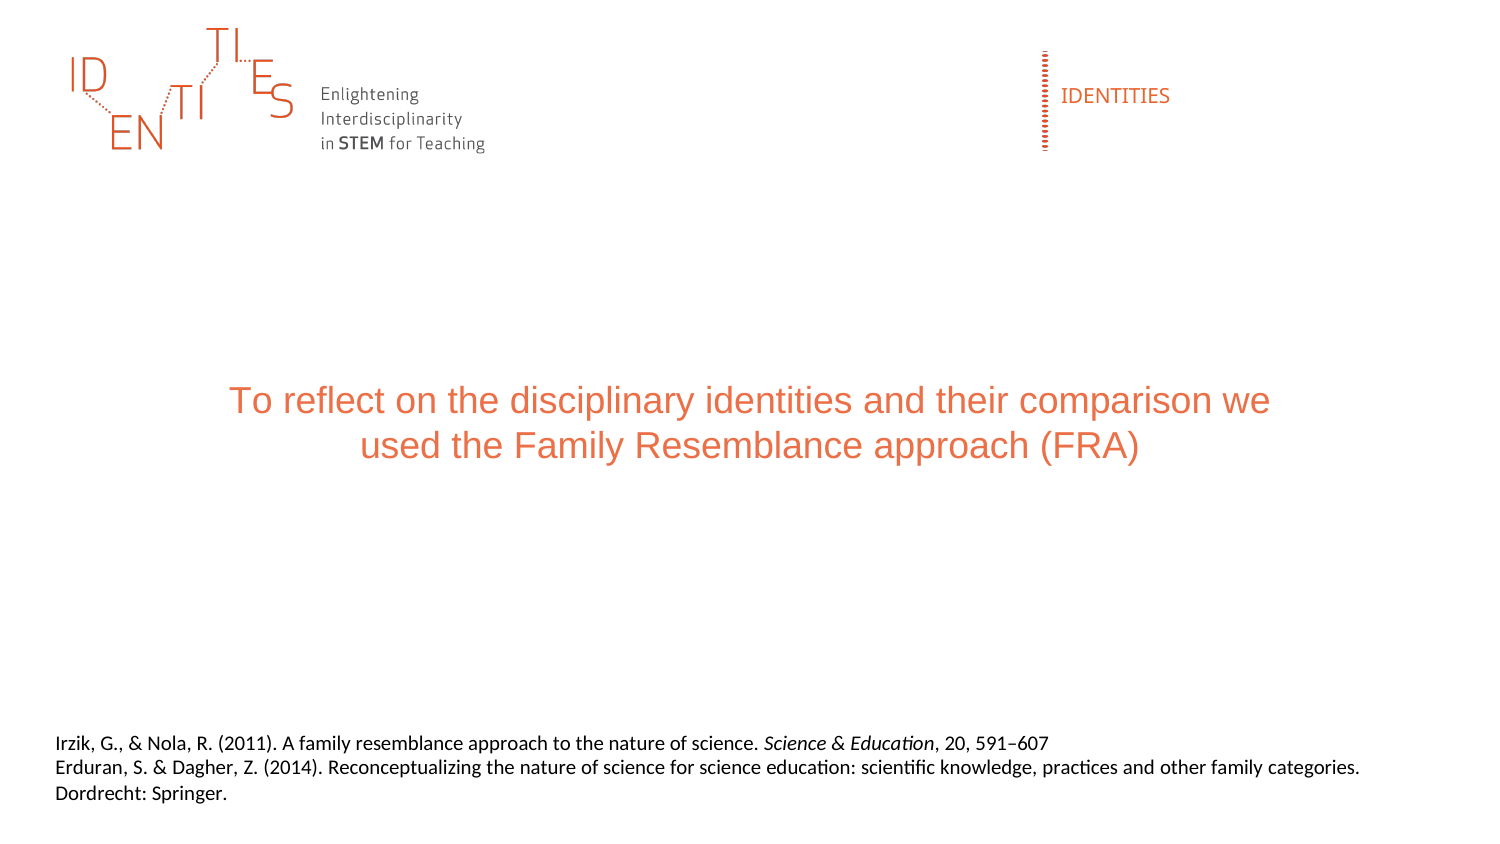

IDENTITIES
To reflect on the disciplinary identities and their comparison we used the Family Resemblance approach (FRA)
Irzik, G., & Nola, R. (2011). A family resemblance approach to the nature of science. Science & Education, 20, 591–607
Erduran, S. & Dagher, Z. (2014). Reconceptualizing the nature of science for science education: scientific knowledge, practices and other family categories. Dordrecht: Springer.